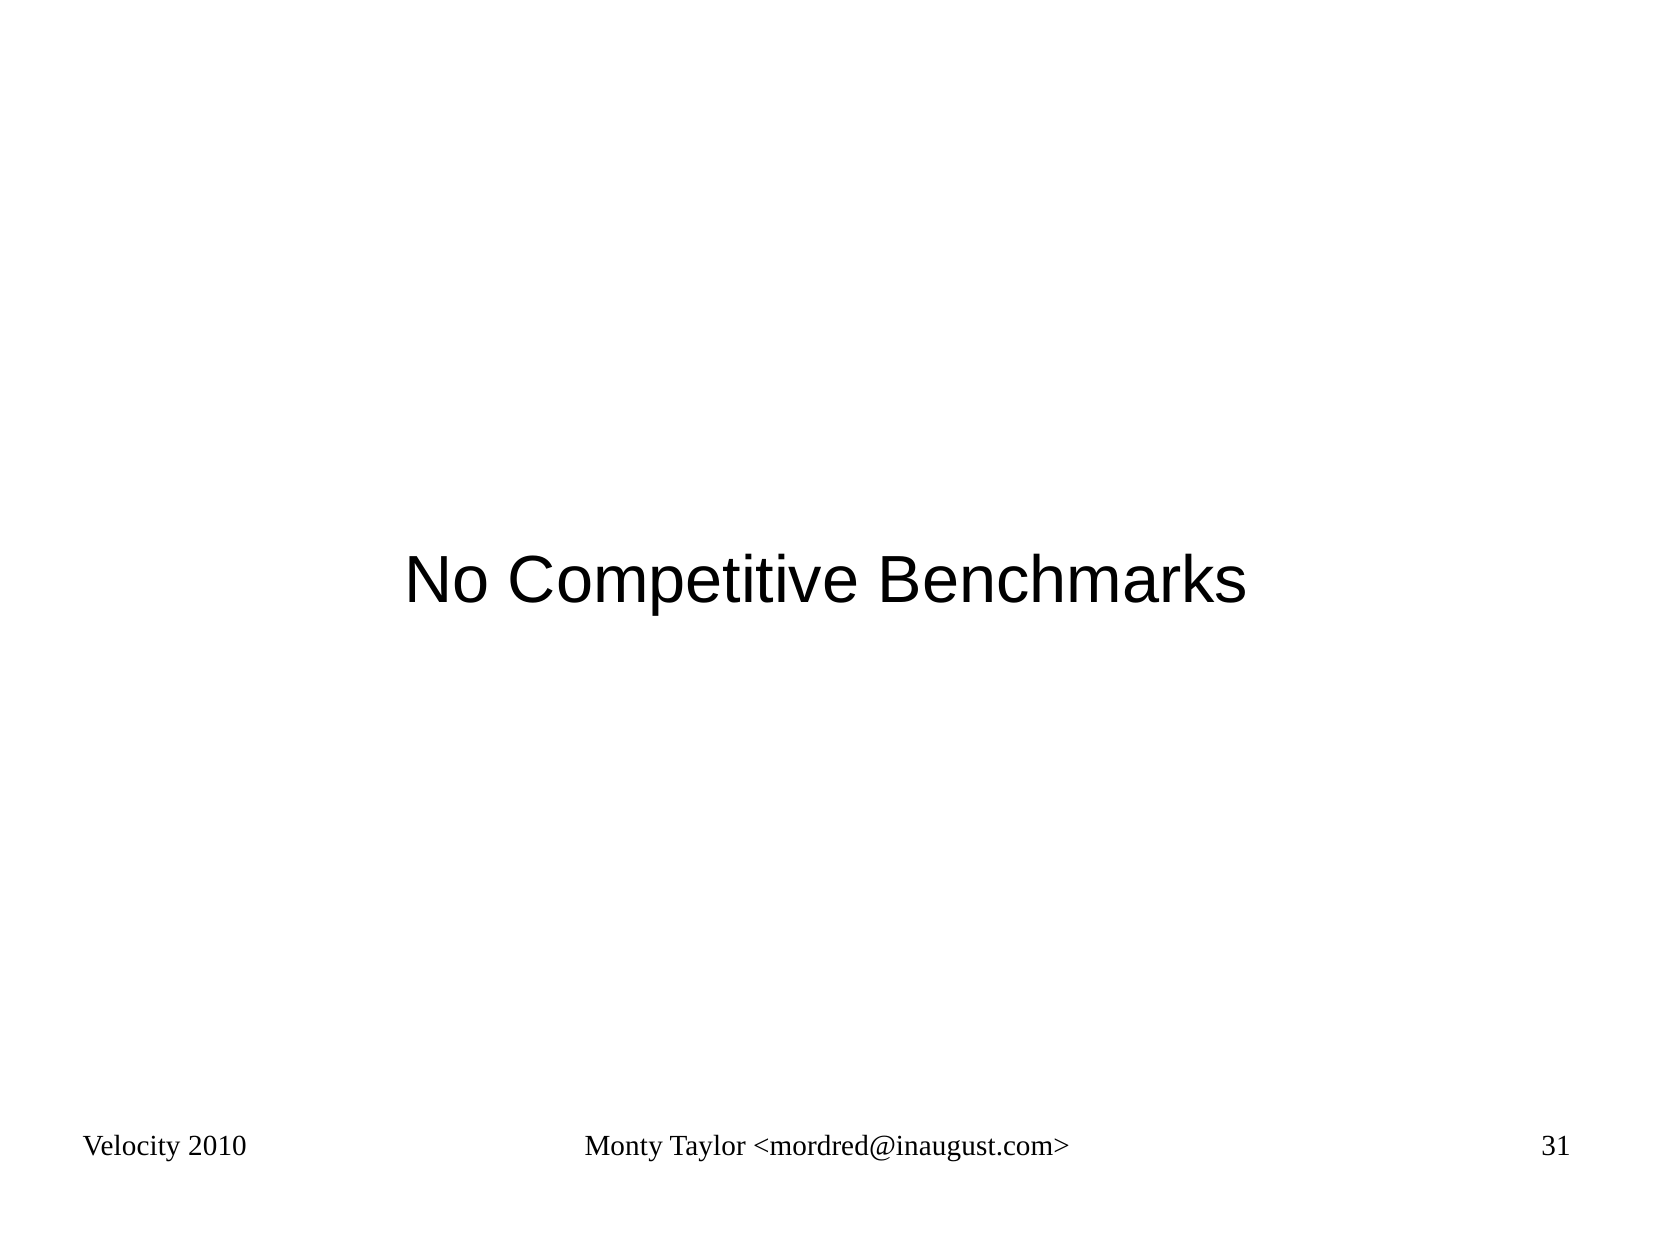

# No Competitive Benchmarks
Velocity 2010
Monty Taylor <mordred@inaugust.com>
31